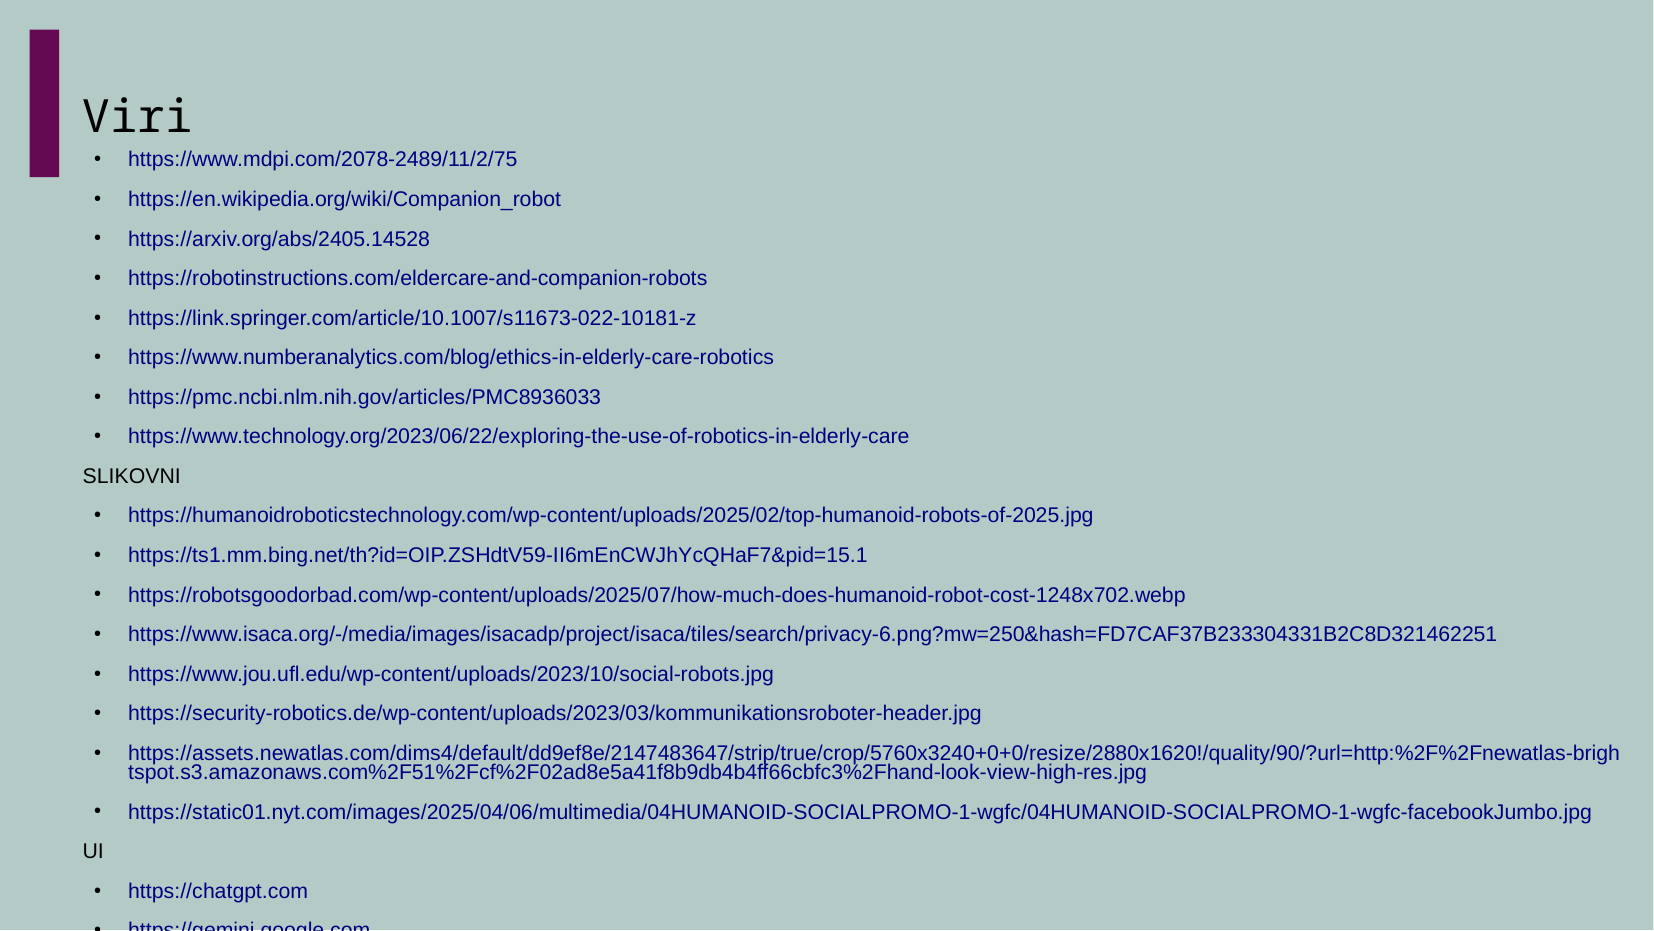

# Viri
https://www.mdpi.com/2078-2489/11/2/75
https://en.wikipedia.org/wiki/Companion_robot
https://arxiv.org/abs/2405.14528
https://robotinstructions.com/eldercare-and-companion-robots
https://link.springer.com/article/10.1007/s11673-022-10181-z
https://www.numberanalytics.com/blog/ethics-in-elderly-care-robotics
https://pmc.ncbi.nlm.nih.gov/articles/PMC8936033
https://www.technology.org/2023/06/22/exploring-the-use-of-robotics-in-elderly-care
SLIKOVNI
https://humanoidroboticstechnology.com/wp-content/uploads/2025/02/top-humanoid-robots-of-2025.jpg
https://ts1.mm.bing.net/th?id=OIP.ZSHdtV59-II6mEnCWJhYcQHaF7&pid=15.1
https://robotsgoodorbad.com/wp-content/uploads/2025/07/how-much-does-humanoid-robot-cost-1248x702.webp
https://www.isaca.org/-/media/images/isacadp/project/isaca/tiles/search/privacy-6.png?mw=250&hash=FD7CAF37B233304331B2C8D321462251
https://www.jou.ufl.edu/wp-content/uploads/2023/10/social-robots.jpg
https://security-robotics.de/wp-content/uploads/2023/03/kommunikationsroboter-header.jpg
https://assets.newatlas.com/dims4/default/dd9ef8e/2147483647/strip/true/crop/5760x3240+0+0/resize/2880x1620!/quality/90/?url=http:%2F%2Fnewatlas-brightspot.s3.amazonaws.com%2F51%2Fcf%2F02ad8e5a41f8b9db4b4ff66cbfc3%2Fhand-look-view-high-res.jpg
https://static01.nyt.com/images/2025/04/06/multimedia/04HUMANOID-SOCIALPROMO-1-wgfc/04HUMANOID-SOCIALPROMO-1-wgfc-facebookJumbo.jpg
UI
https://chatgpt.com
https://gemini.google.com